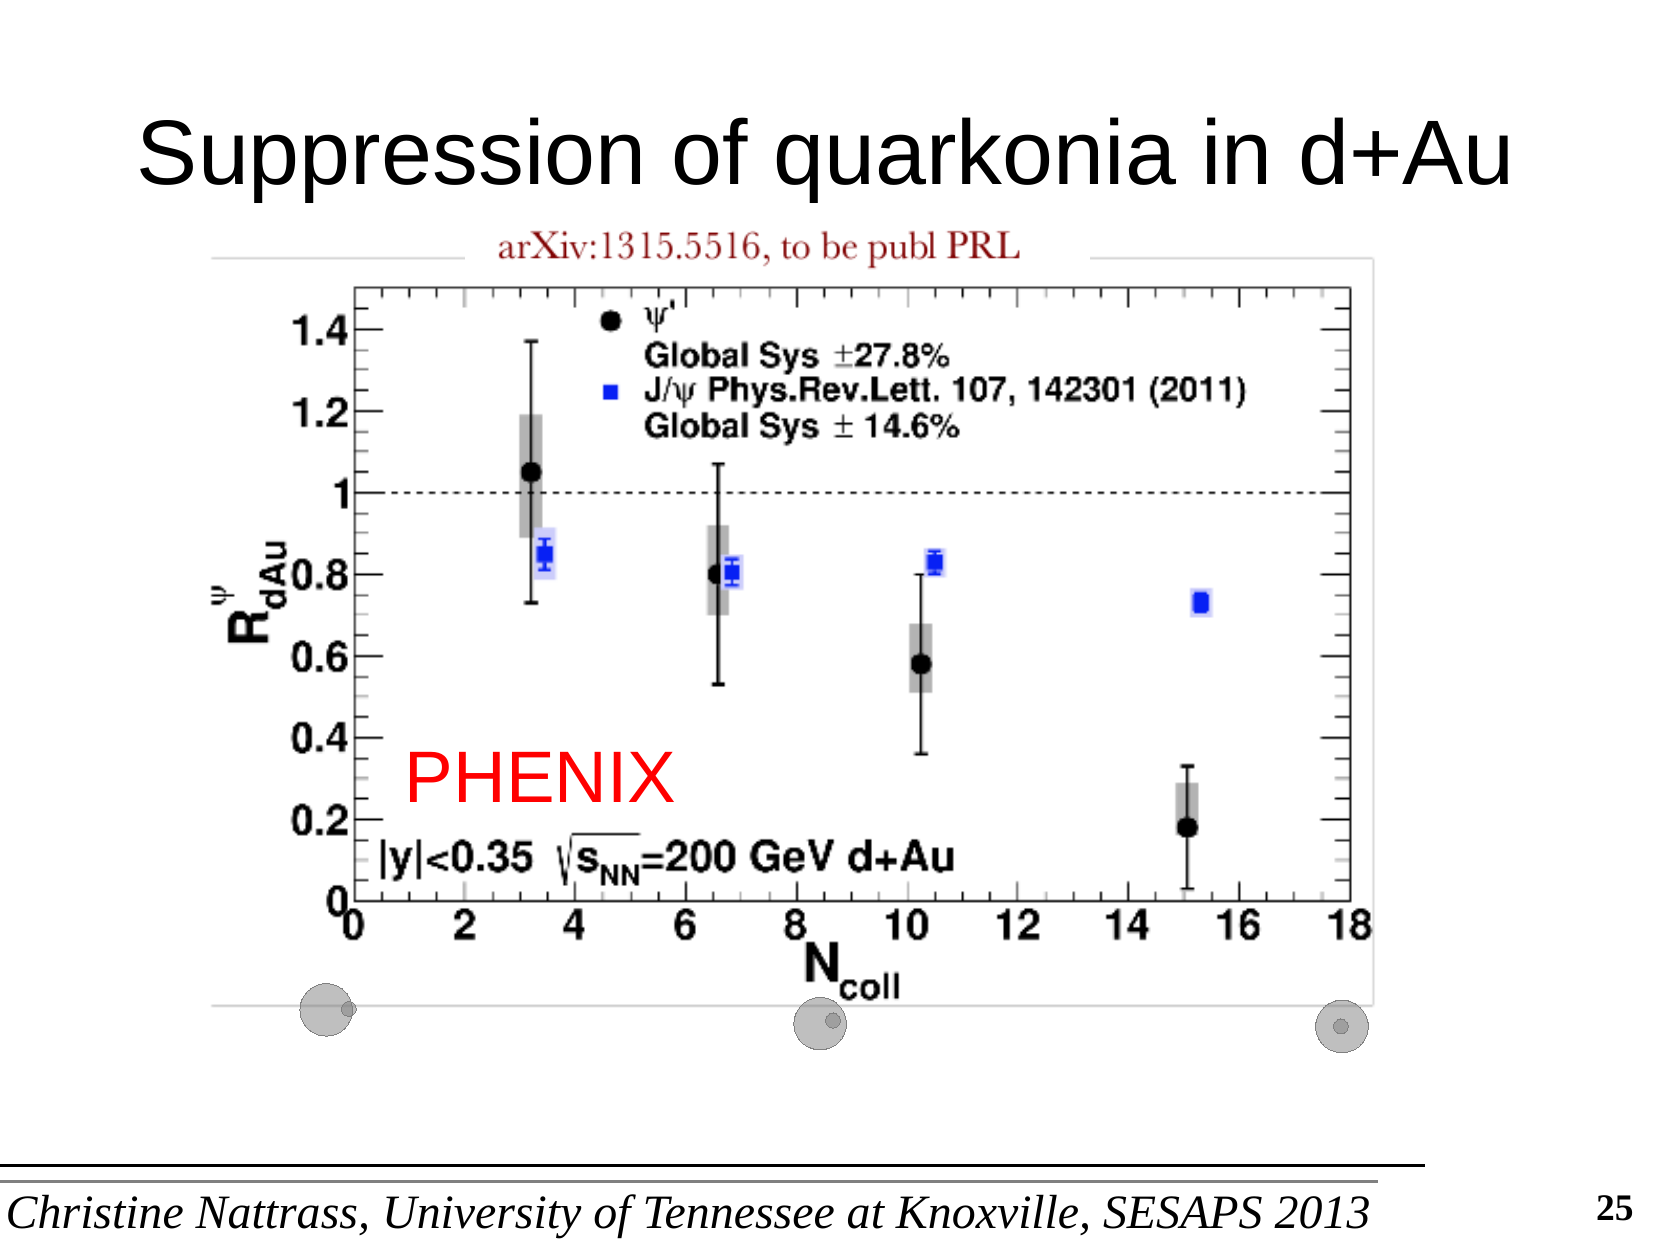

# Suppression of quarkonia in d+Au
PHENIX